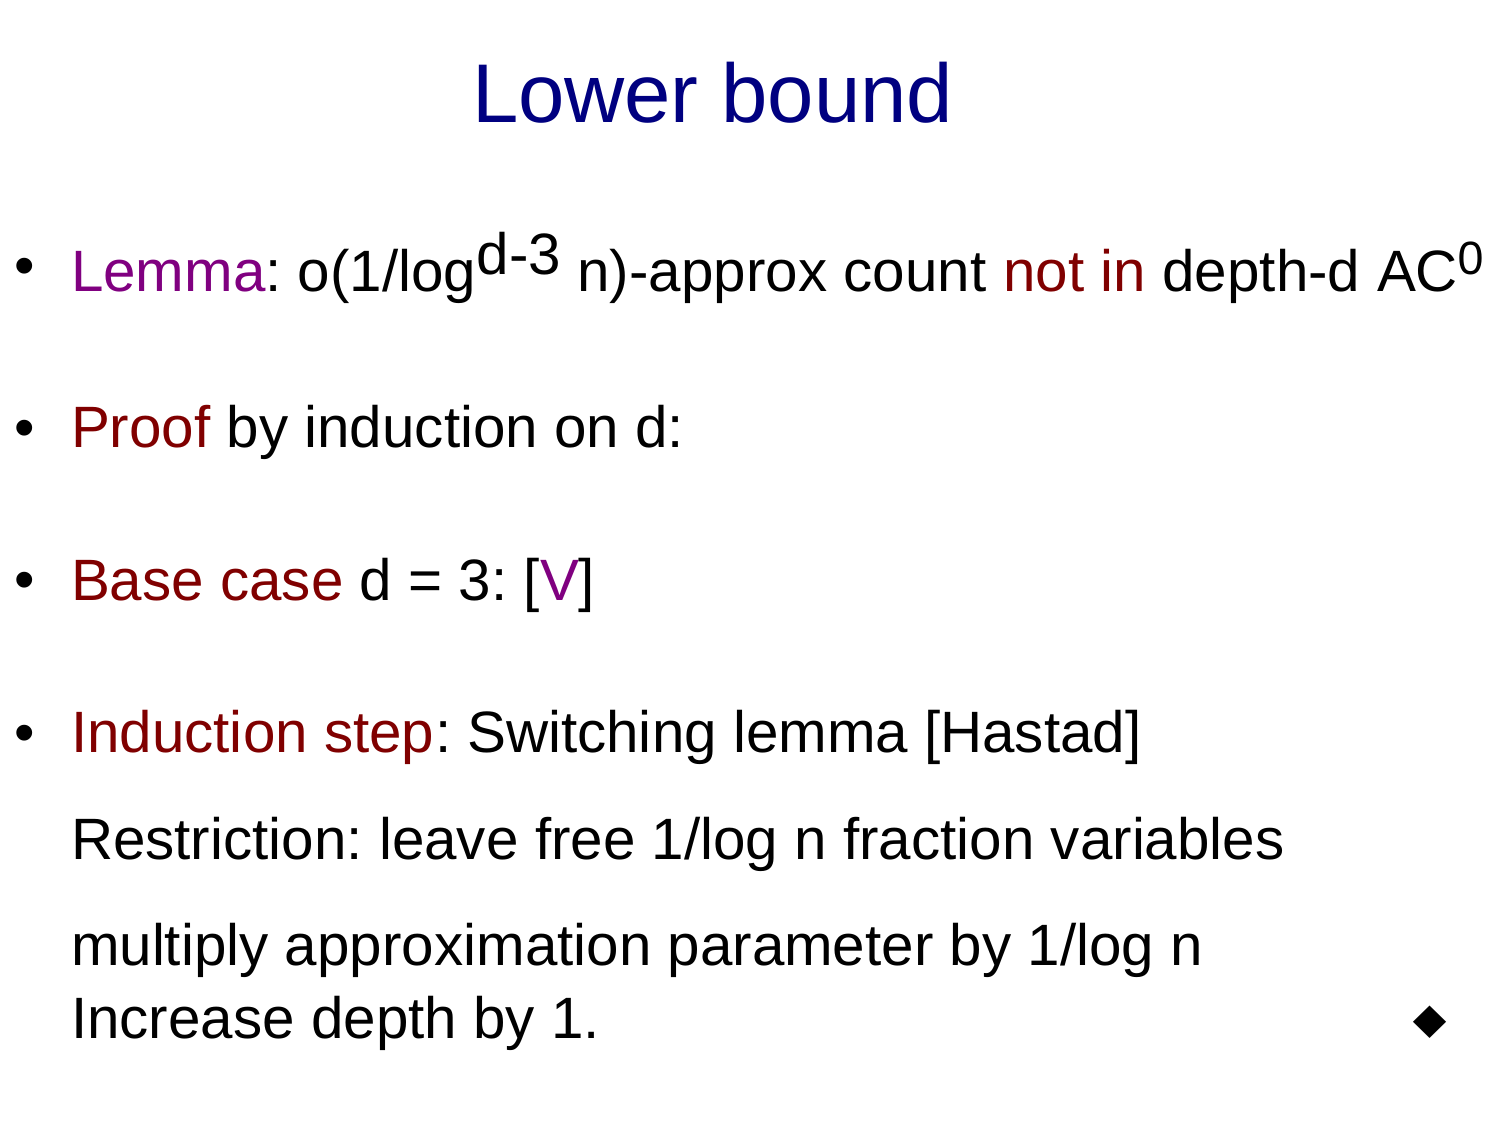

# Lower bound
Lemma: o(1/logd-3 n)-approx count not in depth-d AC0
Proof by induction on d:
Base case d = 3: [V]
Induction step: Switching lemma [Hastad]
Restriction: leave free 1/log n fraction variables
multiply approximation parameter by 1/log n
Increase depth by 1. 